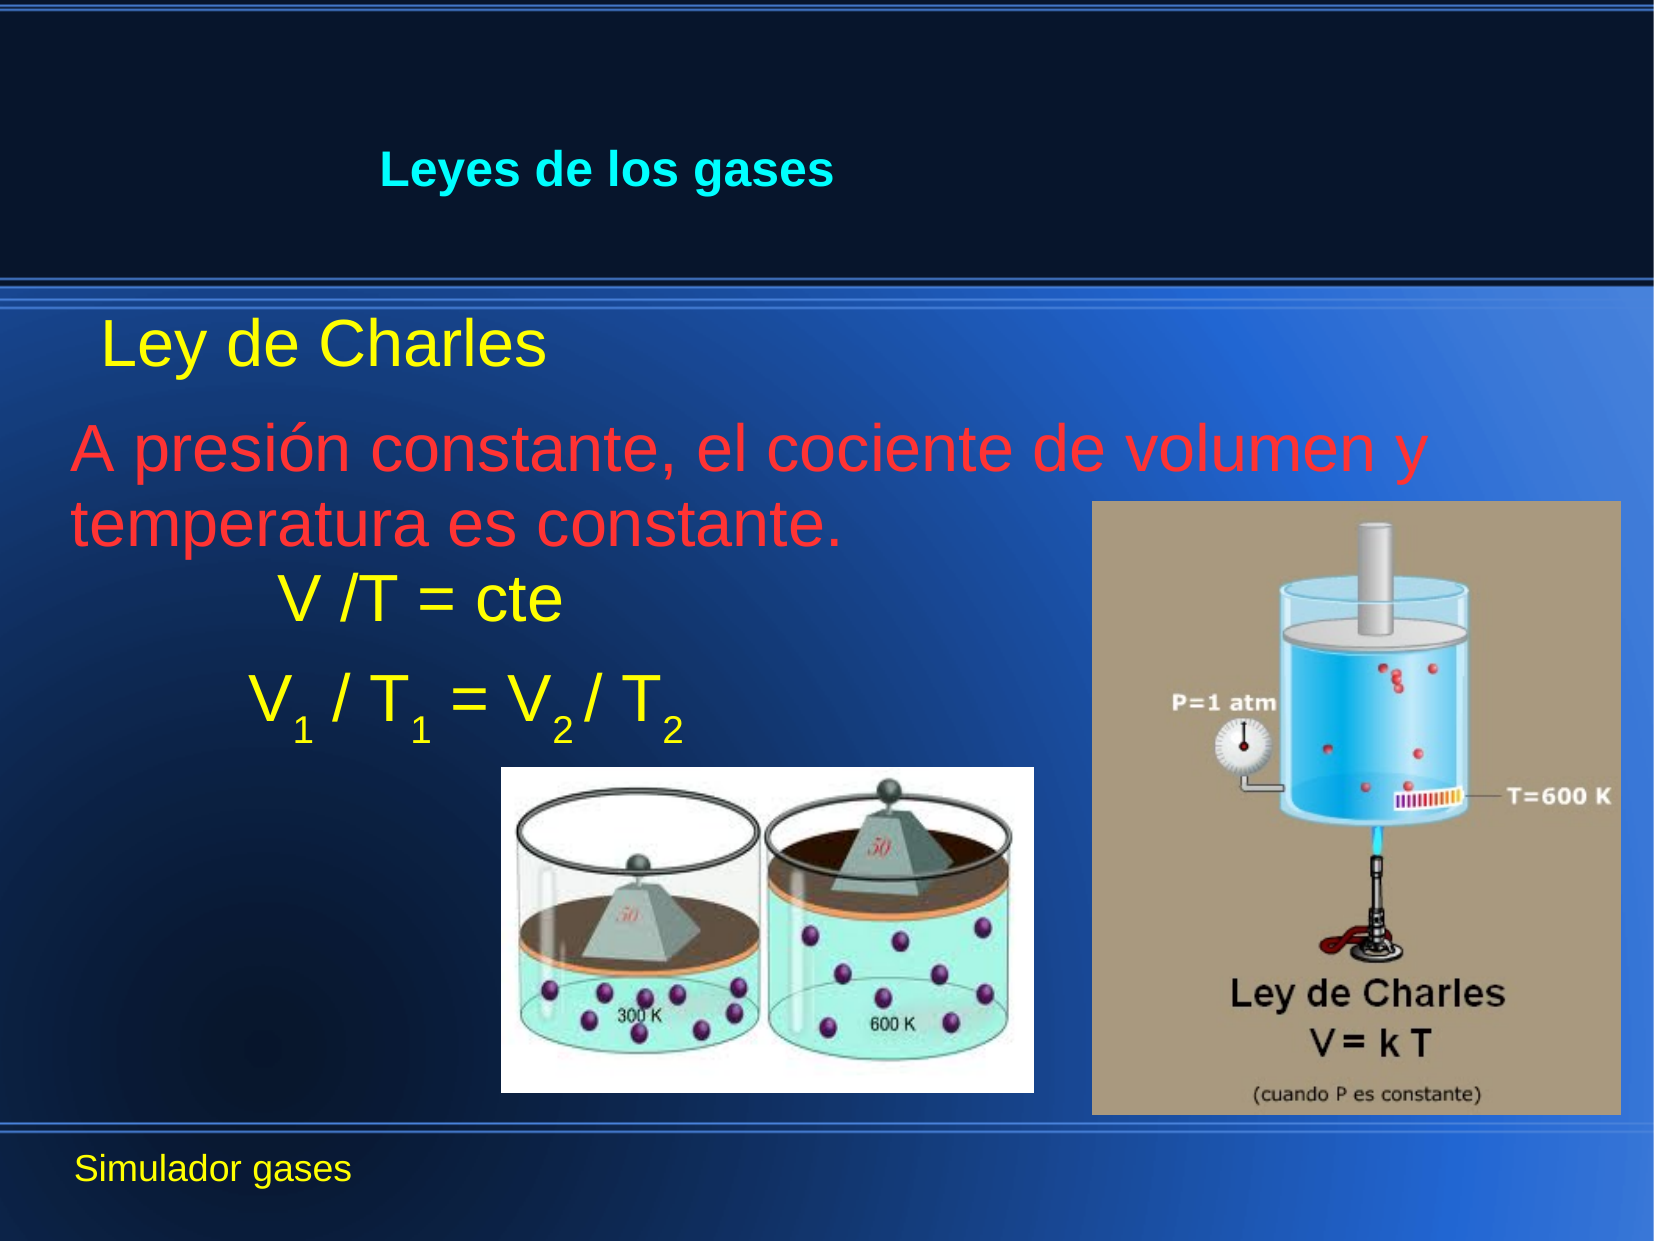

Leyes de los gases
# Ley de Charles
A presión constante, el cociente de volumen y temperatura es constante.
V /T = cte
V1 / T1 = V2 / T2
Simulador gases